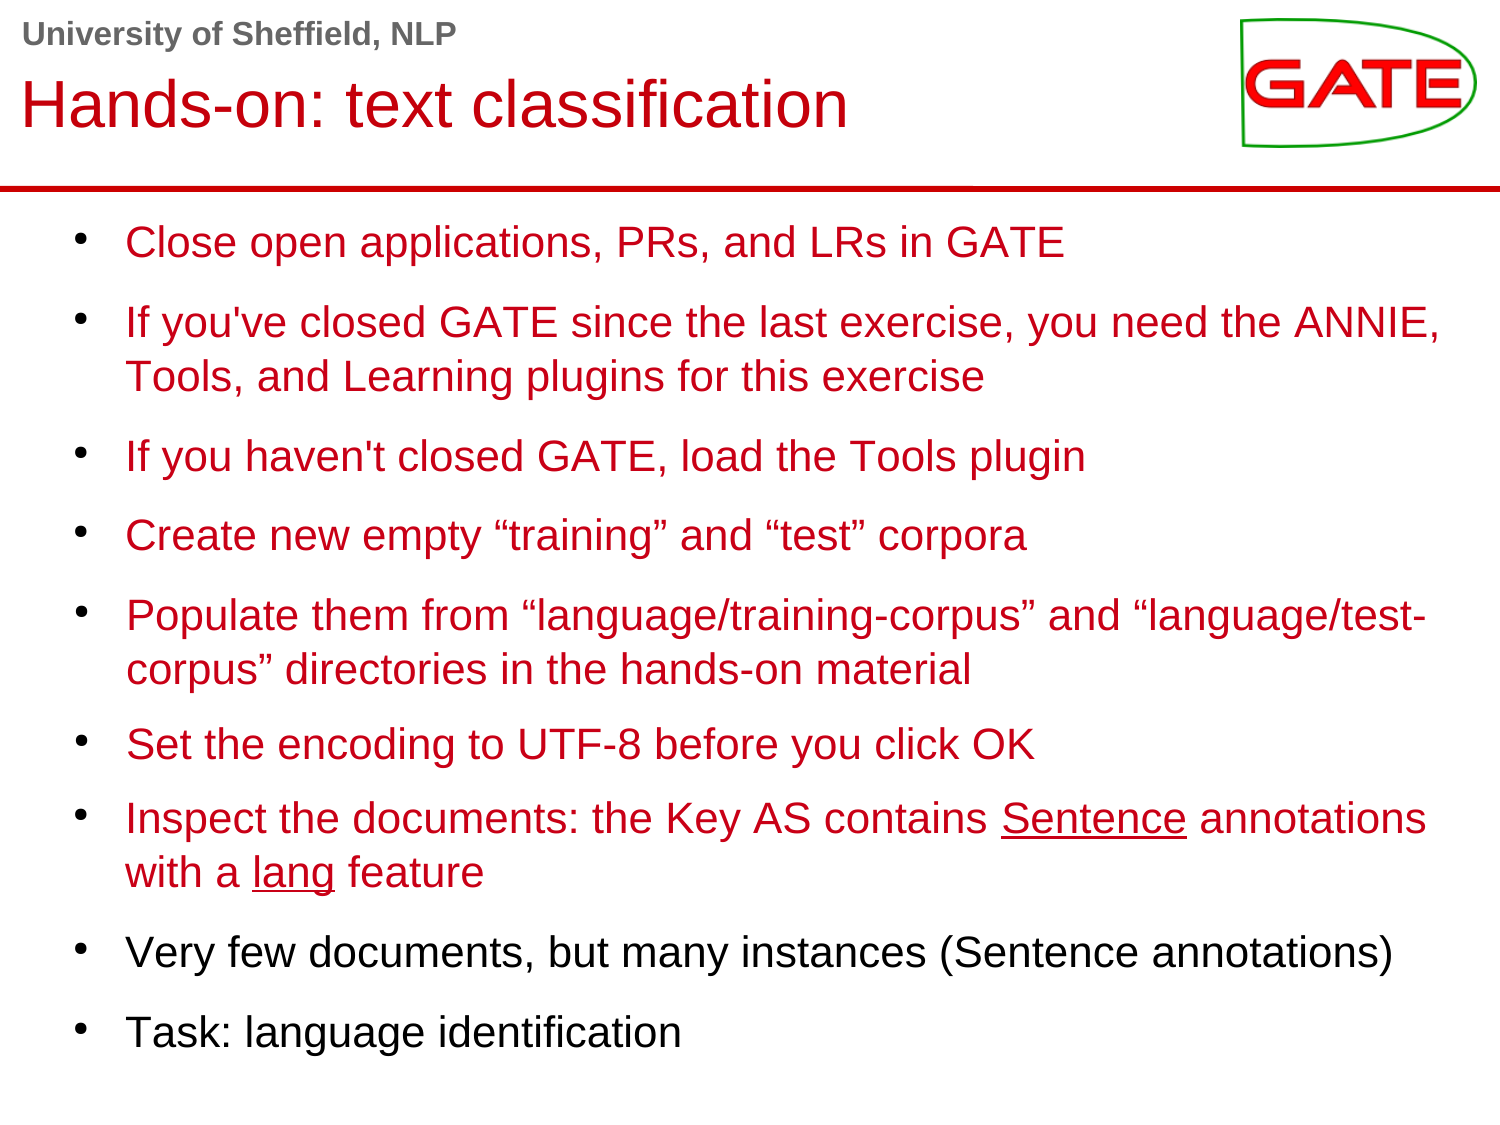

# Hands-on: text classification
Close open applications, PRs, and LRs in GATE
If you've closed GATE since the last exercise, you need the ANNIE, Tools, and Learning plugins for this exercise
If you haven't closed GATE, load the Tools plugin
Create new empty “training” and “test” corpora
Populate them from “language/training-corpus” and “language/test-corpus” directories in the hands-on material
Set the encoding to UTF-8 before you click OK
Inspect the documents: the Key AS contains Sentence annotations with a lang feature
Very few documents, but many instances (Sentence annotations)
Task: language identification